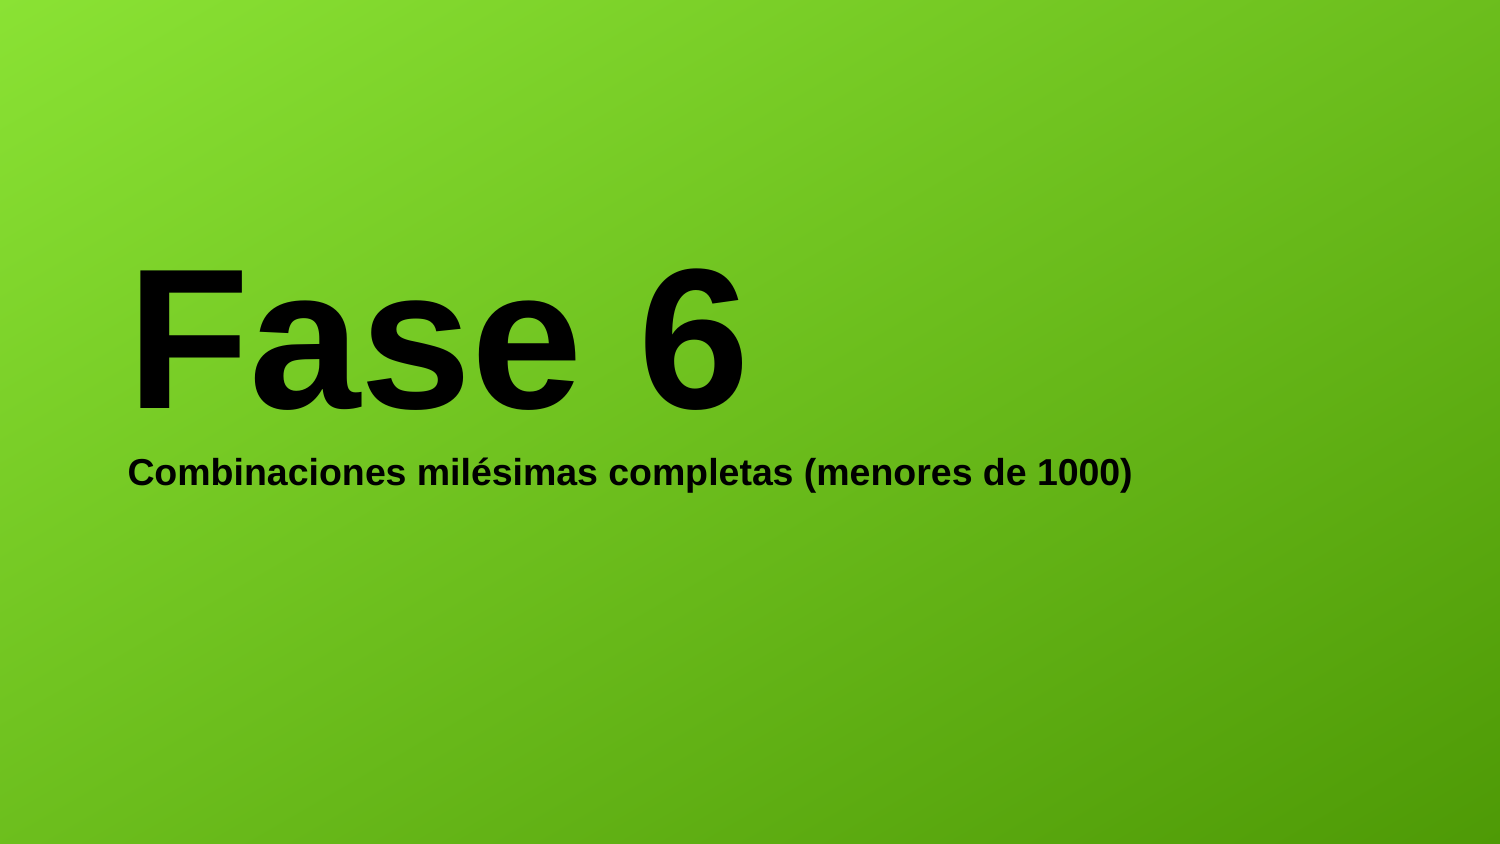

# Fase 6 Combinaciones milésimas completas (menores de 1000)